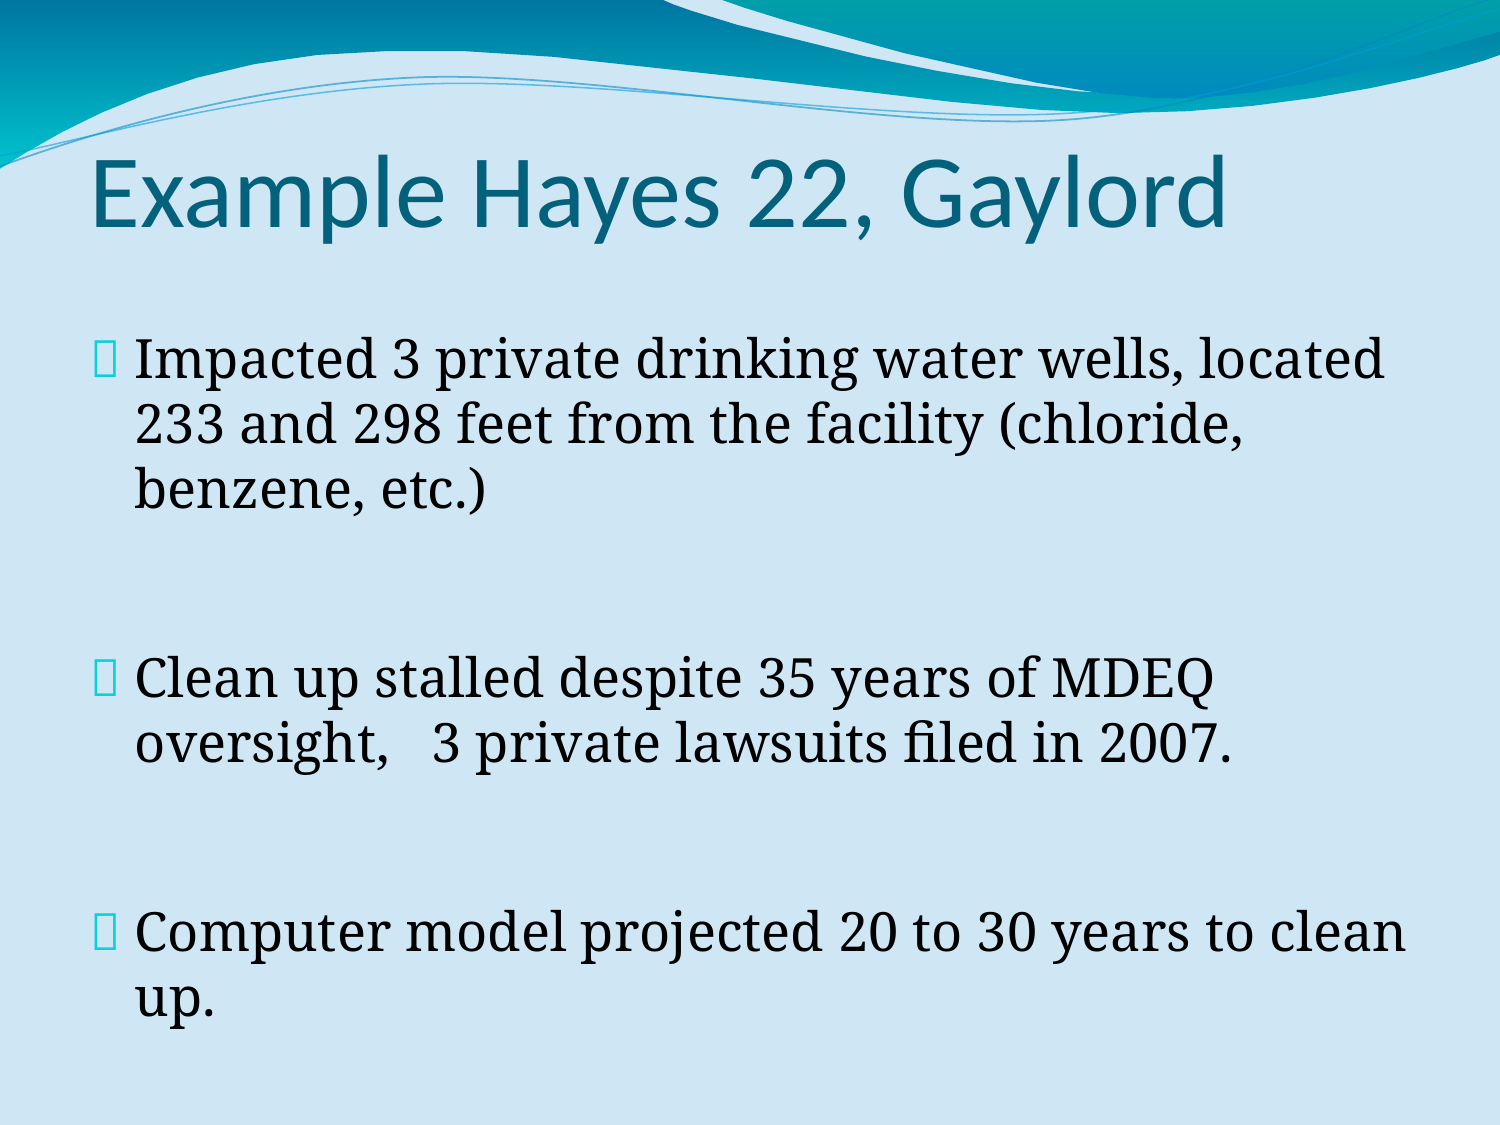

# Example Hayes 22, Gaylord
Impacted 3 private drinking water wells, located 233 and 298 feet from the facility (chloride, benzene, etc.)
Clean up stalled despite 35 years of MDEQ oversight, 3 private lawsuits filed in 2007.
Computer model projected 20 to 30 years to clean up.